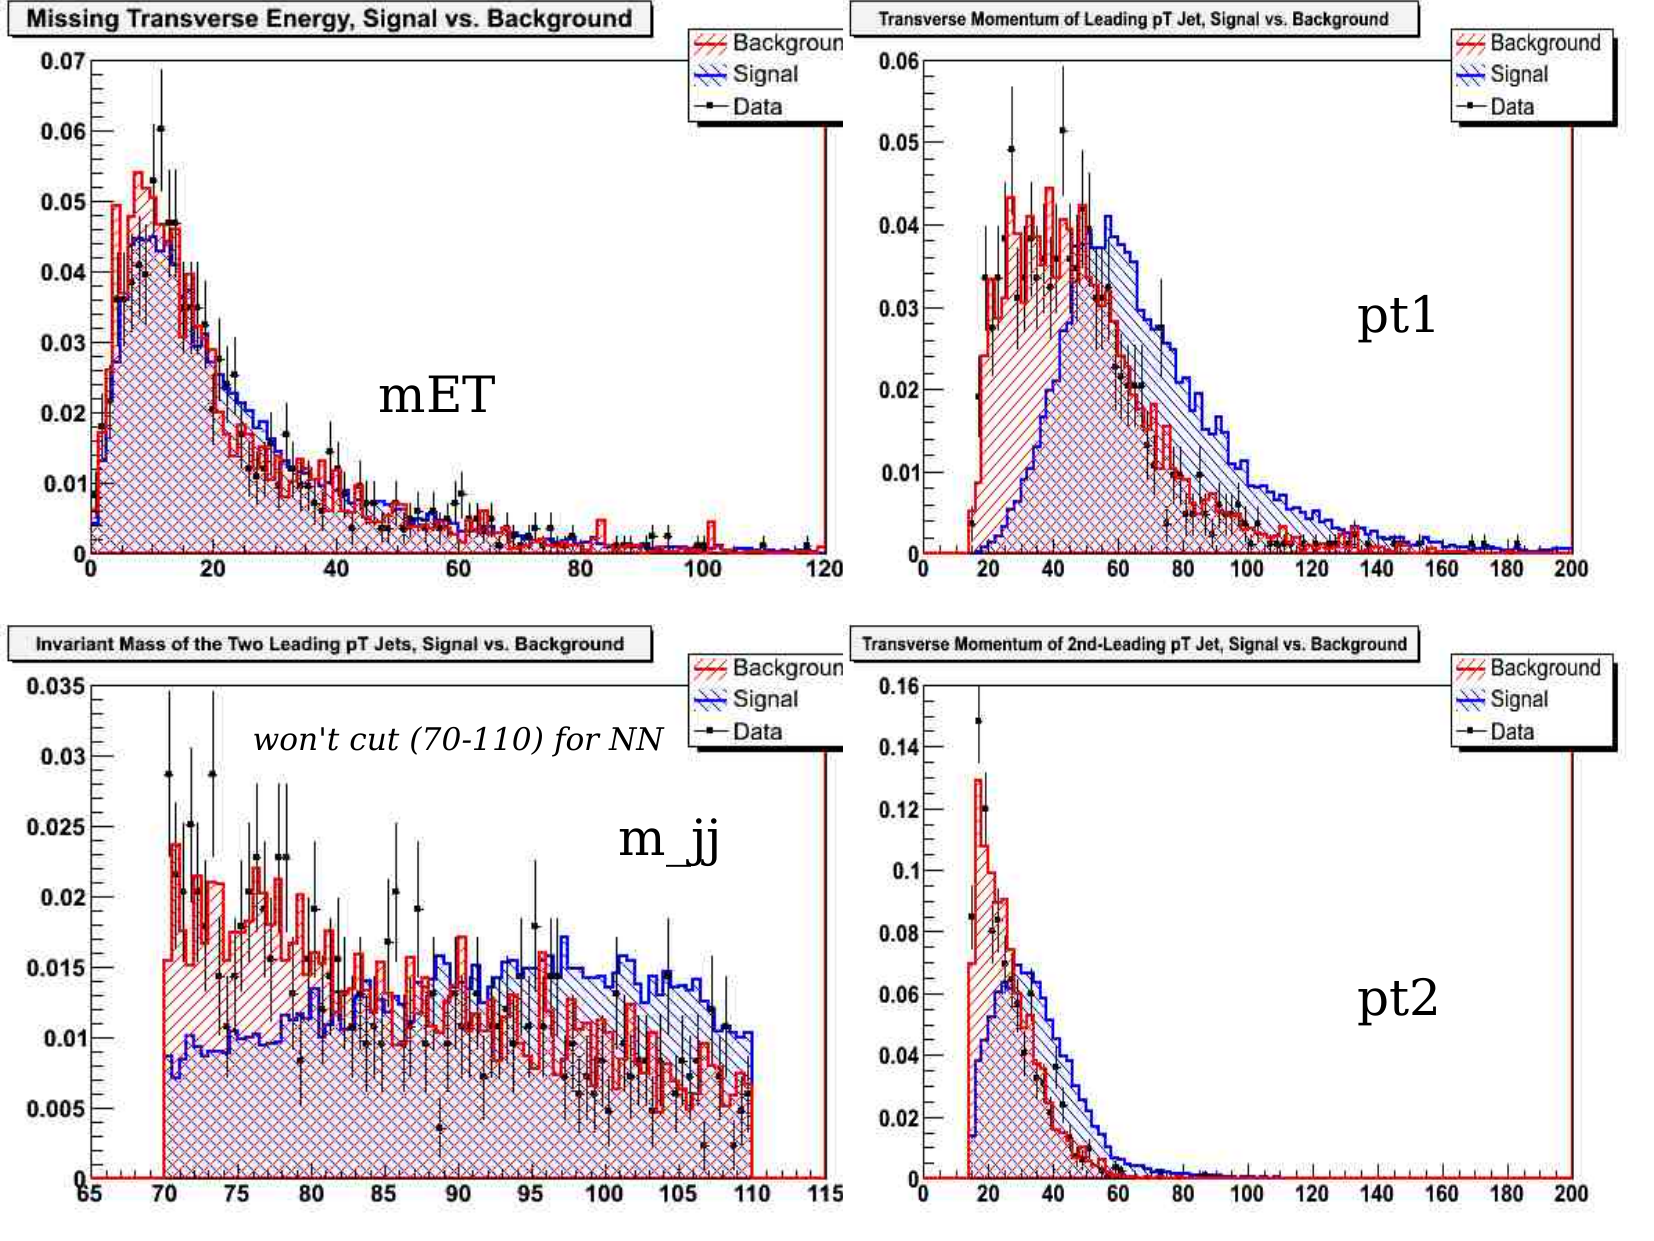

pt1
mET
won't cut (70-110) for NN
m_jj
pt2